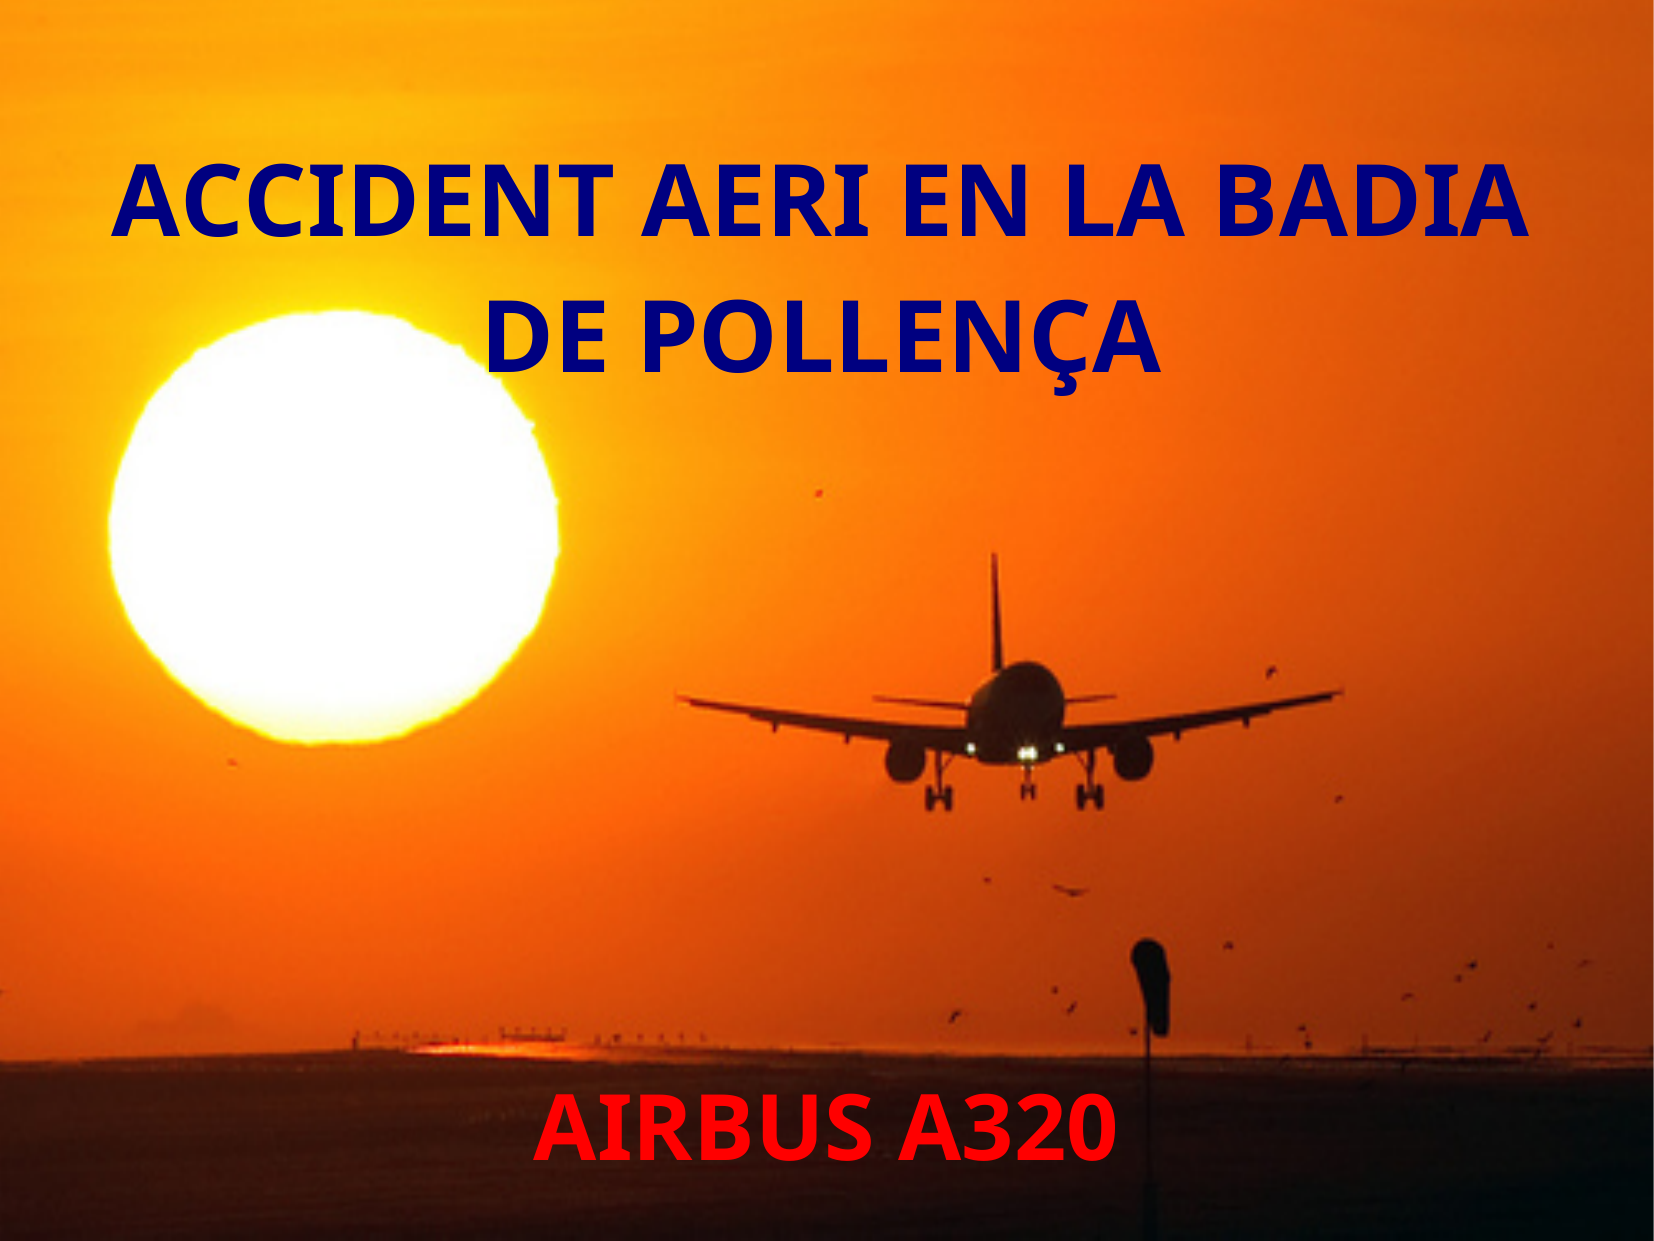

ACCIDENT AERI EN LA BADIA DE POLLENÇA
# AIRBUS A320